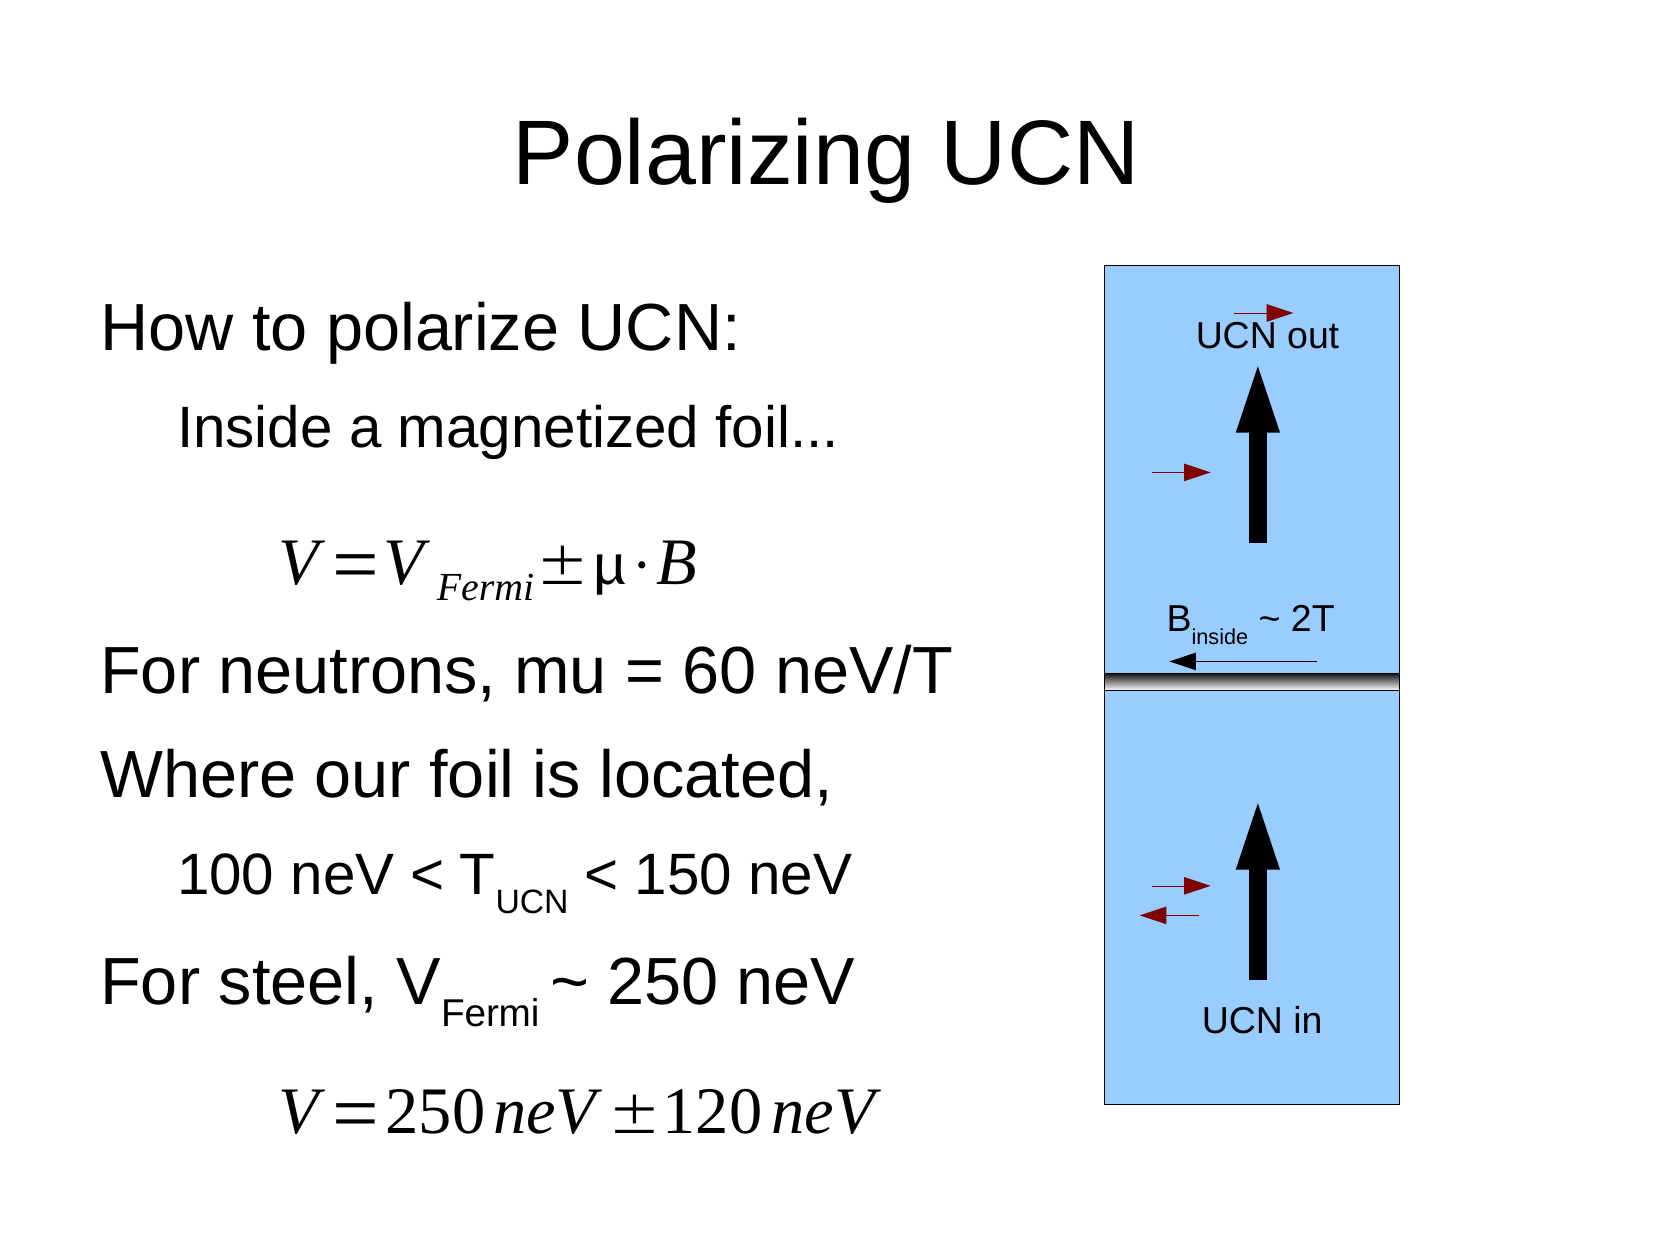

# Polarizing UCN
How to polarize UCN:
Inside a magnetized foil...
UCN out
Binside ~ 2T
For neutrons, mu = 60 neV/T
Where our foil is located,
100 neV < TUCN < 150 neV
For steel, VFermi ~ 250 neV
UCN in